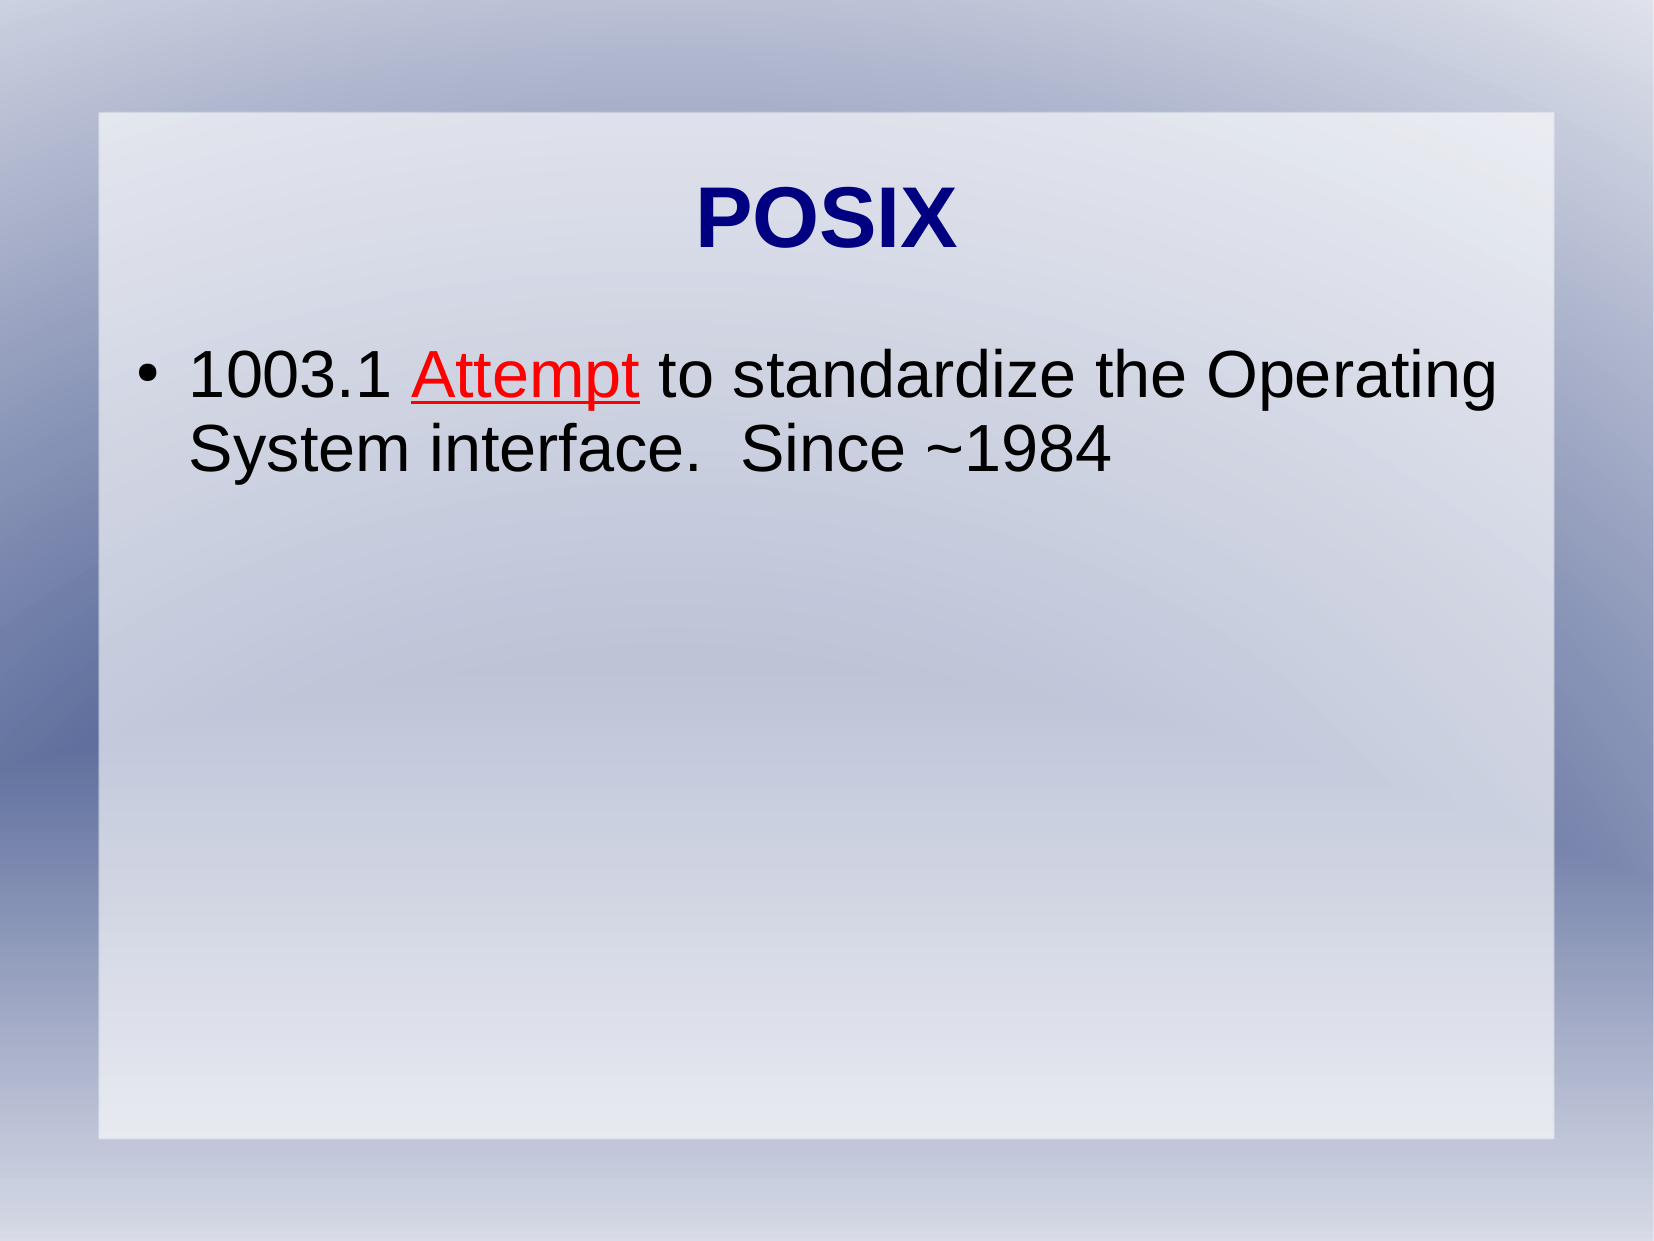

# POSIX
1003.1 Attempt to standardize the Operating System interface. Since ~1984